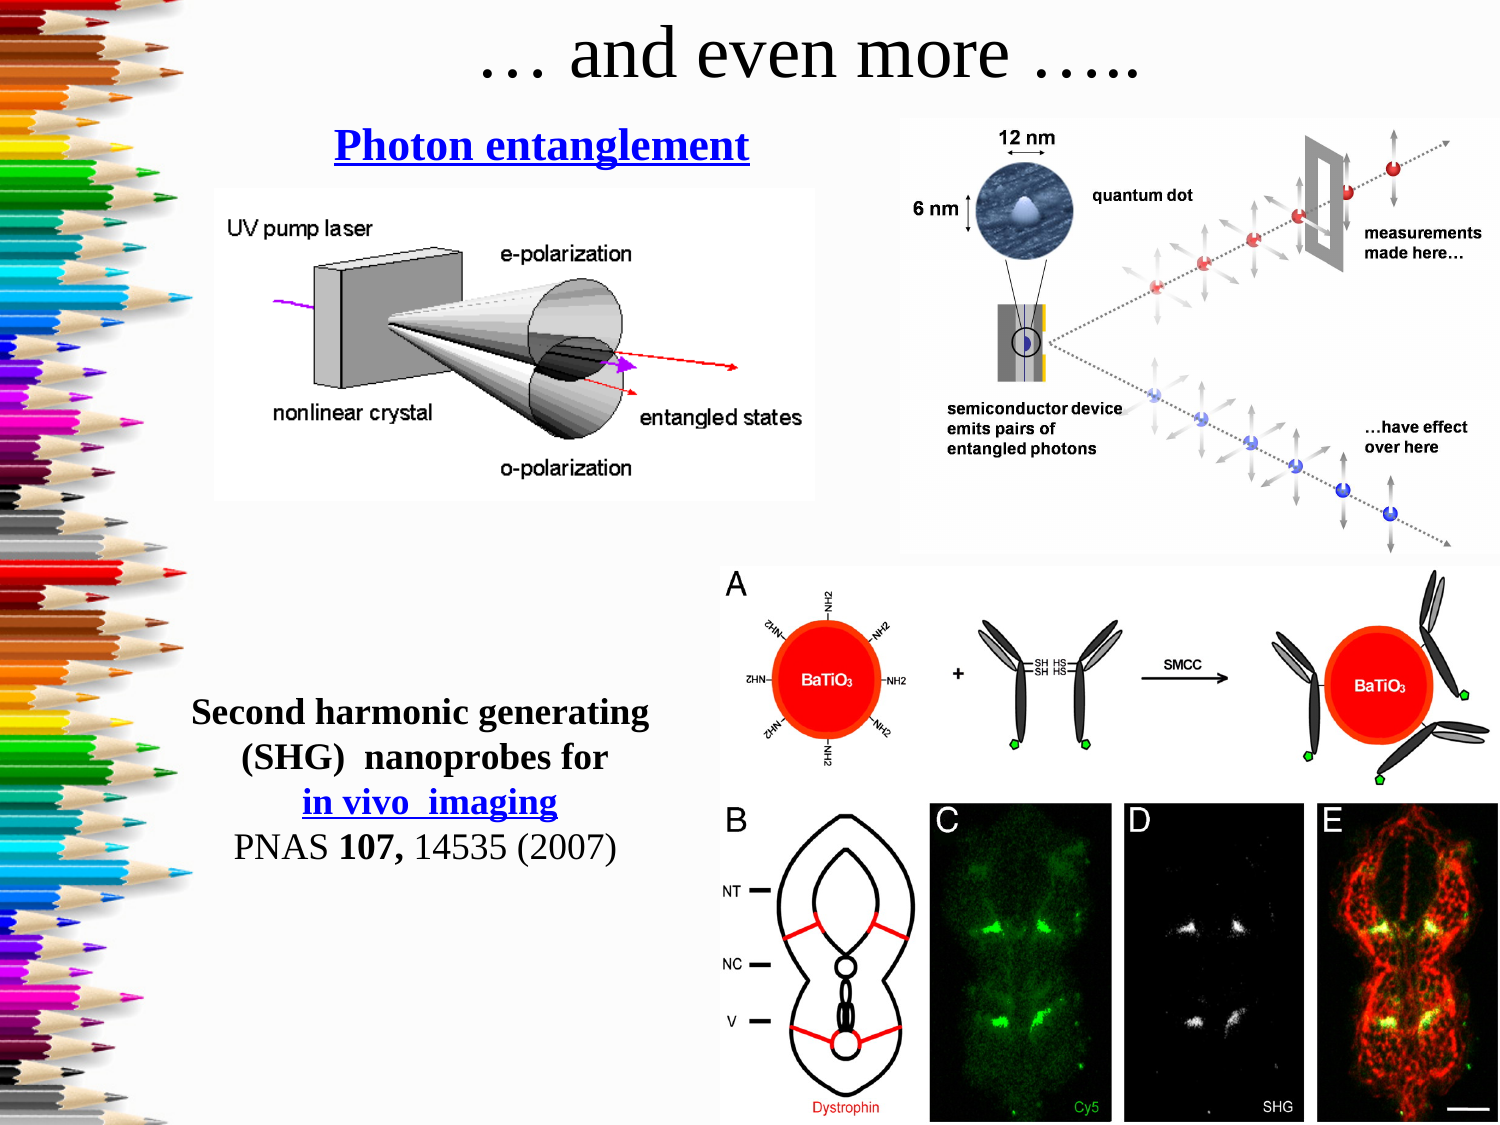

# … and even more …..
Photon entanglement
Second harmonic generating
(SHG) nanoprobes for
 in vivo imaging
PNAS 107, 14535 (2007)